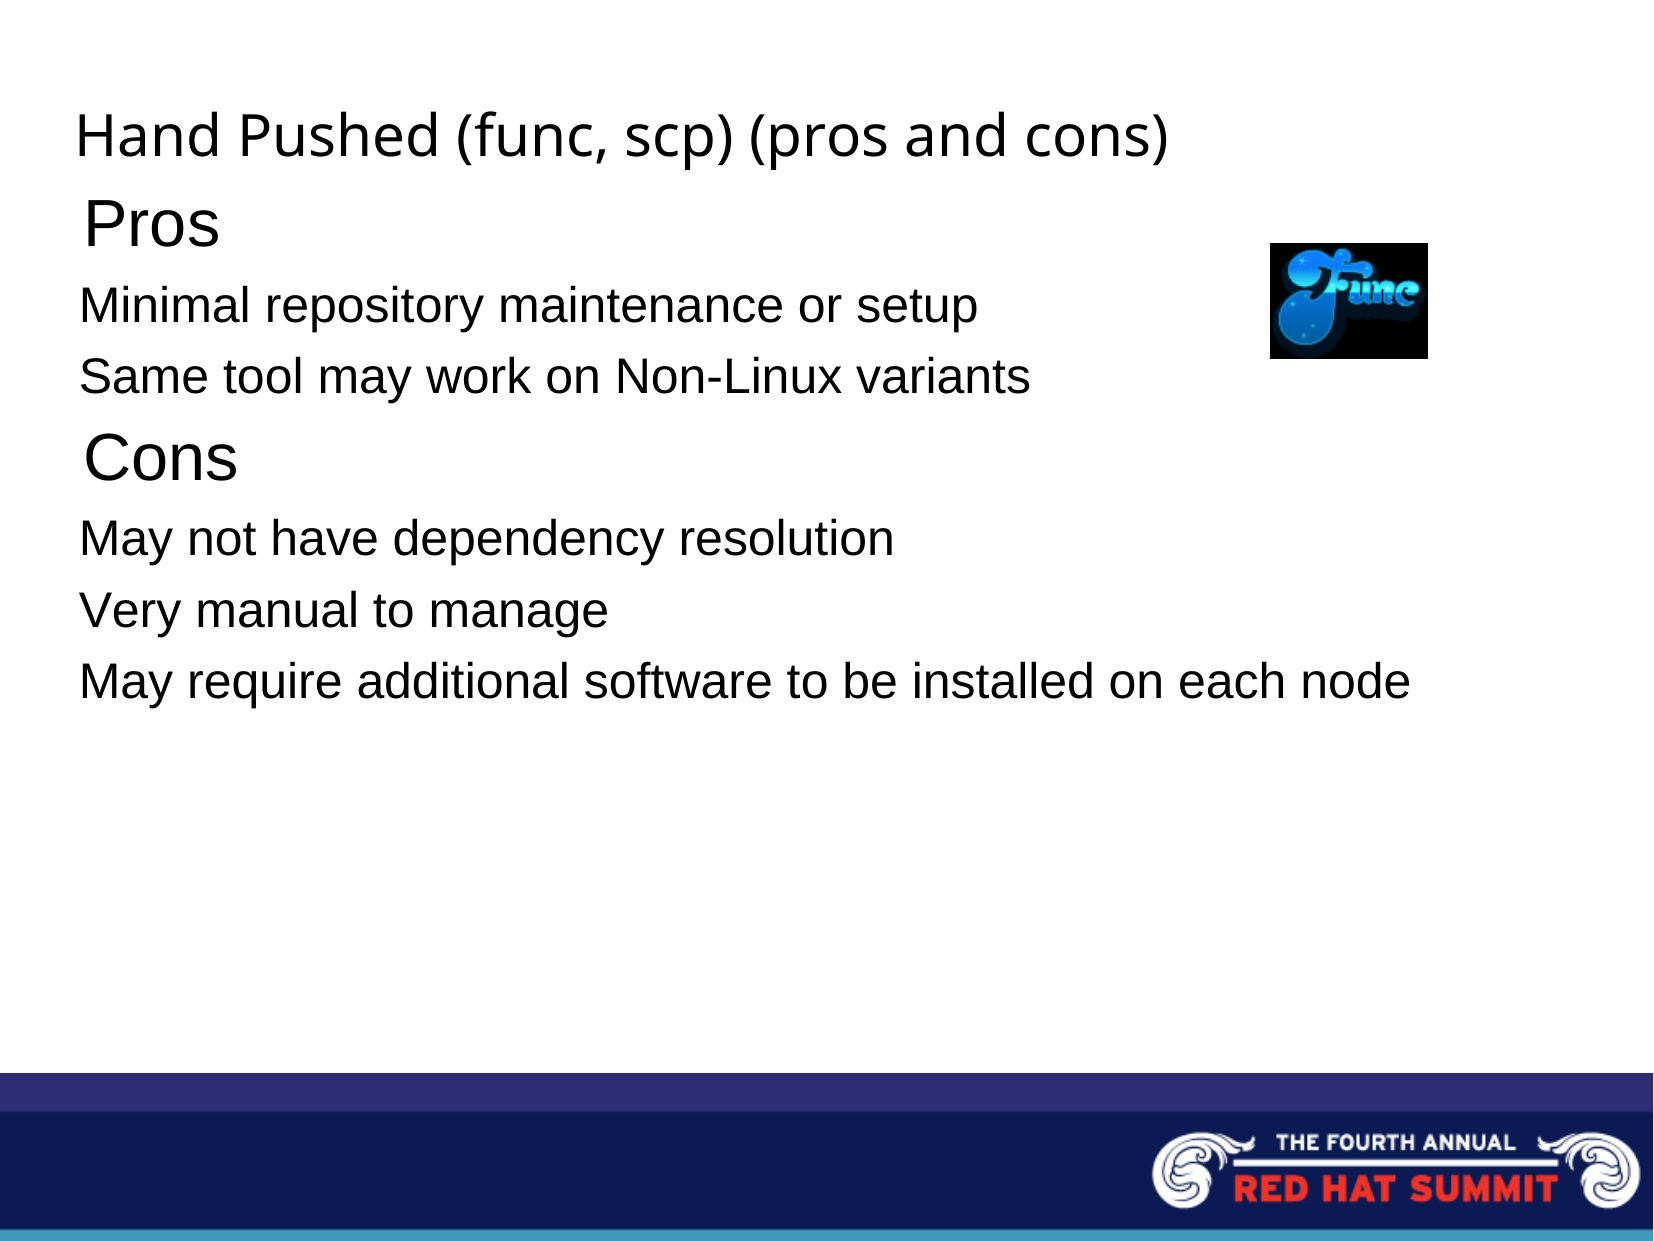

# Hand Pushed (func, scp) (pros and cons)
 Pros
 Minimal repository maintenance or setup
 Same tool may work on Non-Linux variants
 Cons
 May not have dependency resolution
 Very manual to manage
 May require additional software to be installed on each node